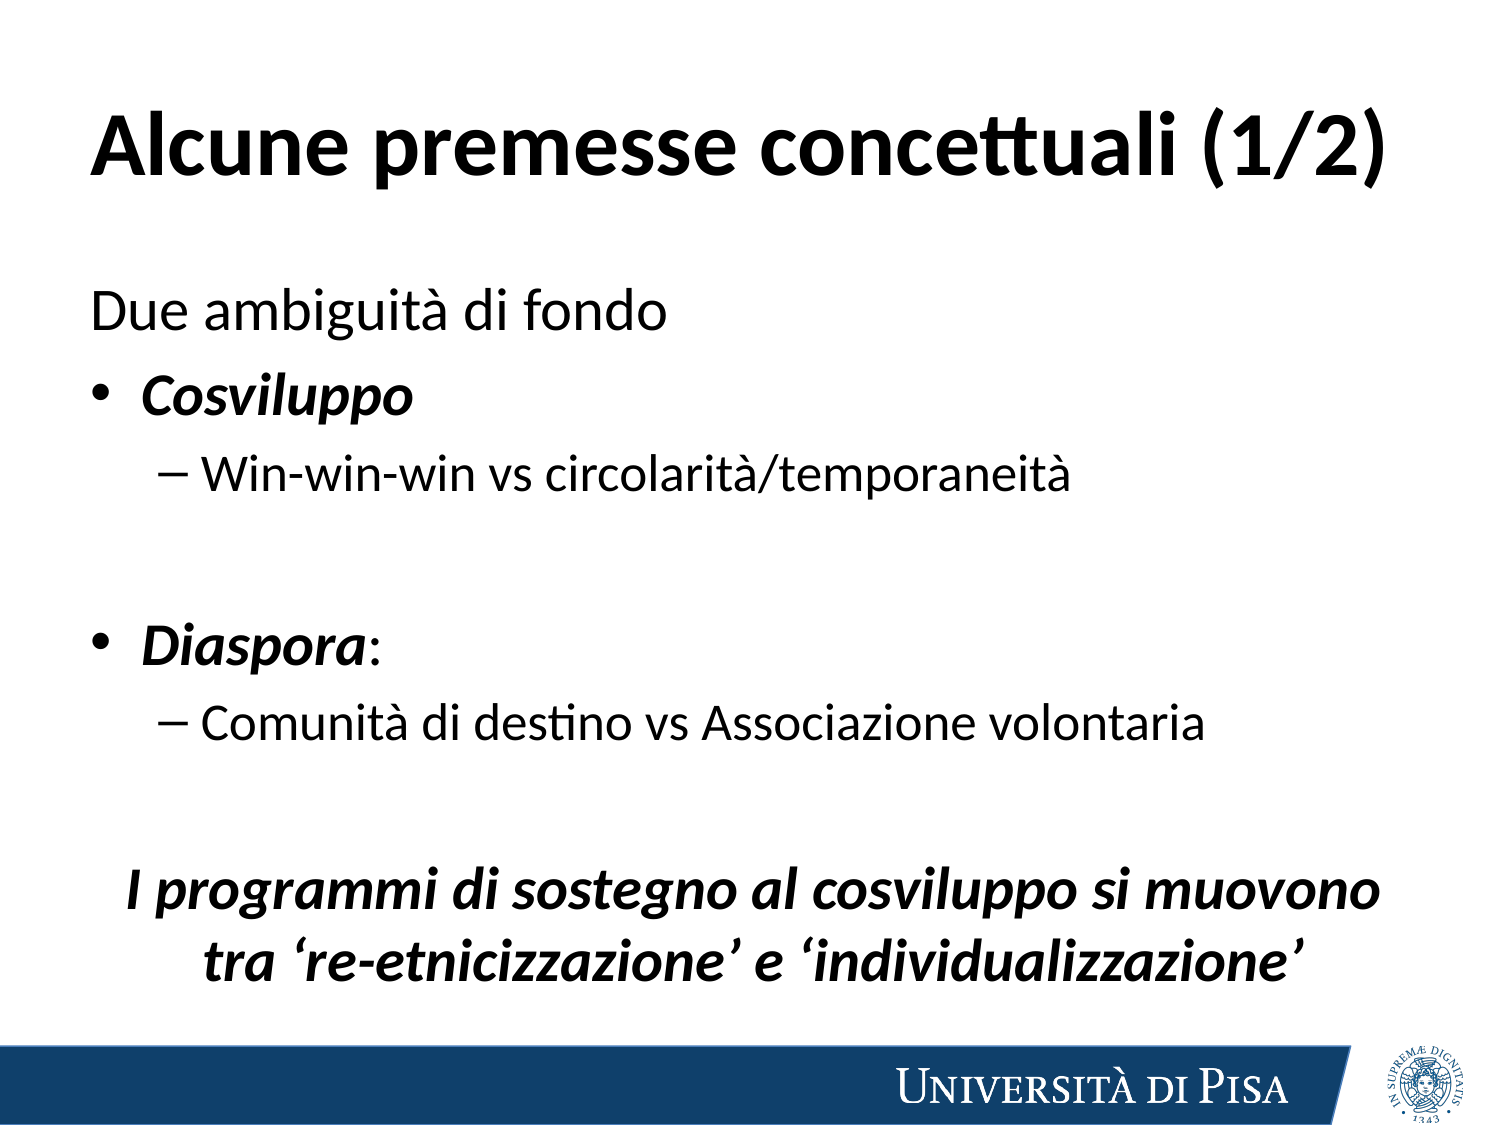

# Alcune premesse concettuali (1/2)
Due ambiguità di fondo
Cosviluppo
Win-win-win vs circolarità/temporaneità
Diaspora:
Comunità di destino vs Associazione volontaria
I programmi di sostegno al cosviluppo si muovono tra ‘re-etnicizzazione’ e ‘individualizzazione’